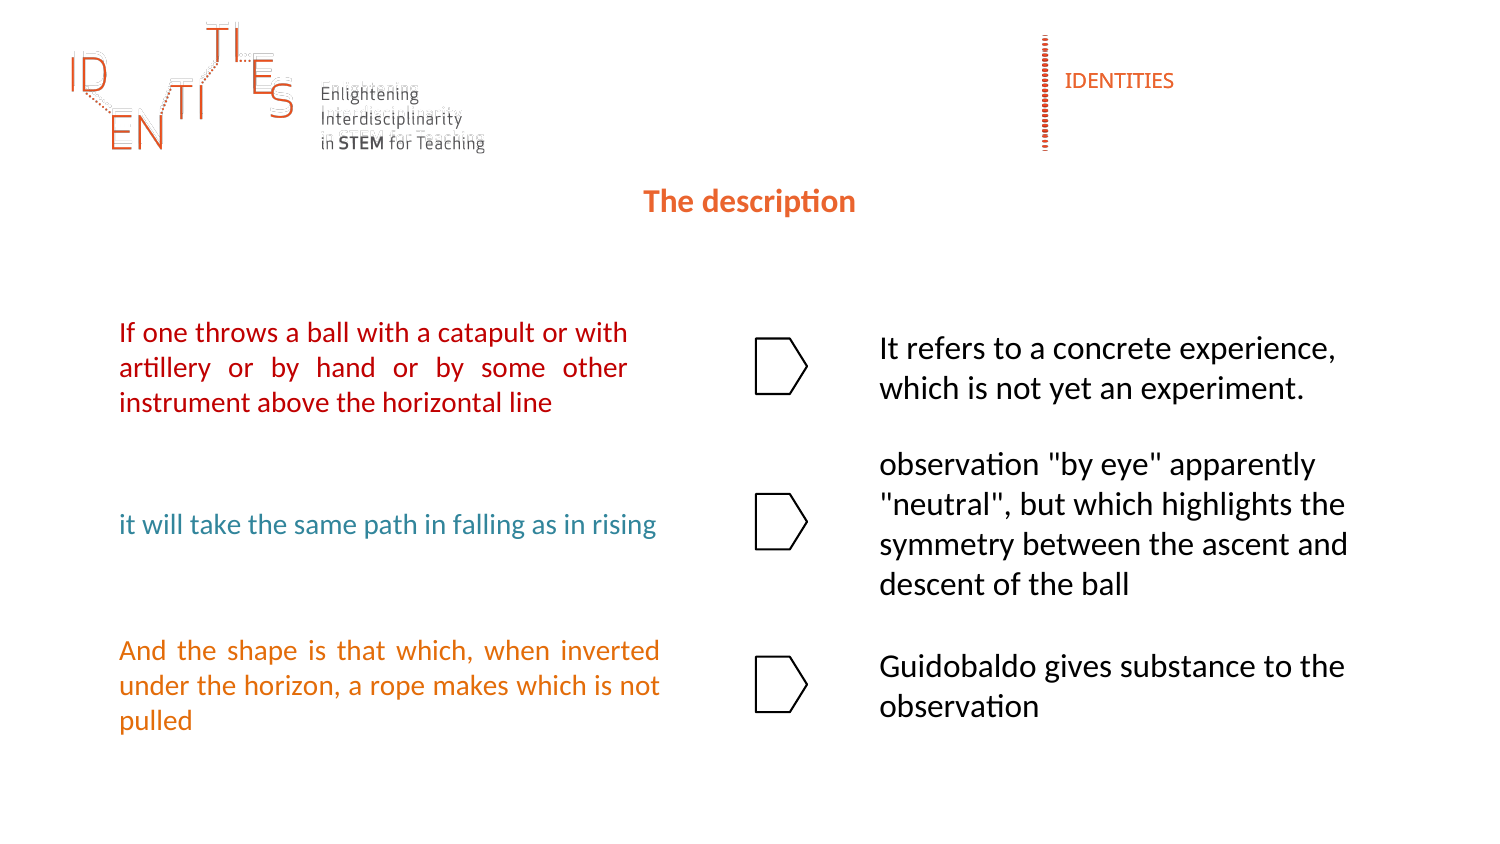

IDENTITIES
IDENTITIES
The description
If one throws a ball with a catapult or with artillery or by hand or by some other instrument above the horizontal line
It refers to a concrete experience, which is not yet an experiment.
observation "by eye" apparently "neutral", but which highlights the symmetry between the ascent and descent of the ball
it will take the same path in falling as in rising
And the shape is that which, when inverted under the horizon, a rope makes which is not pulled
Guidobaldo gives substance to the observation